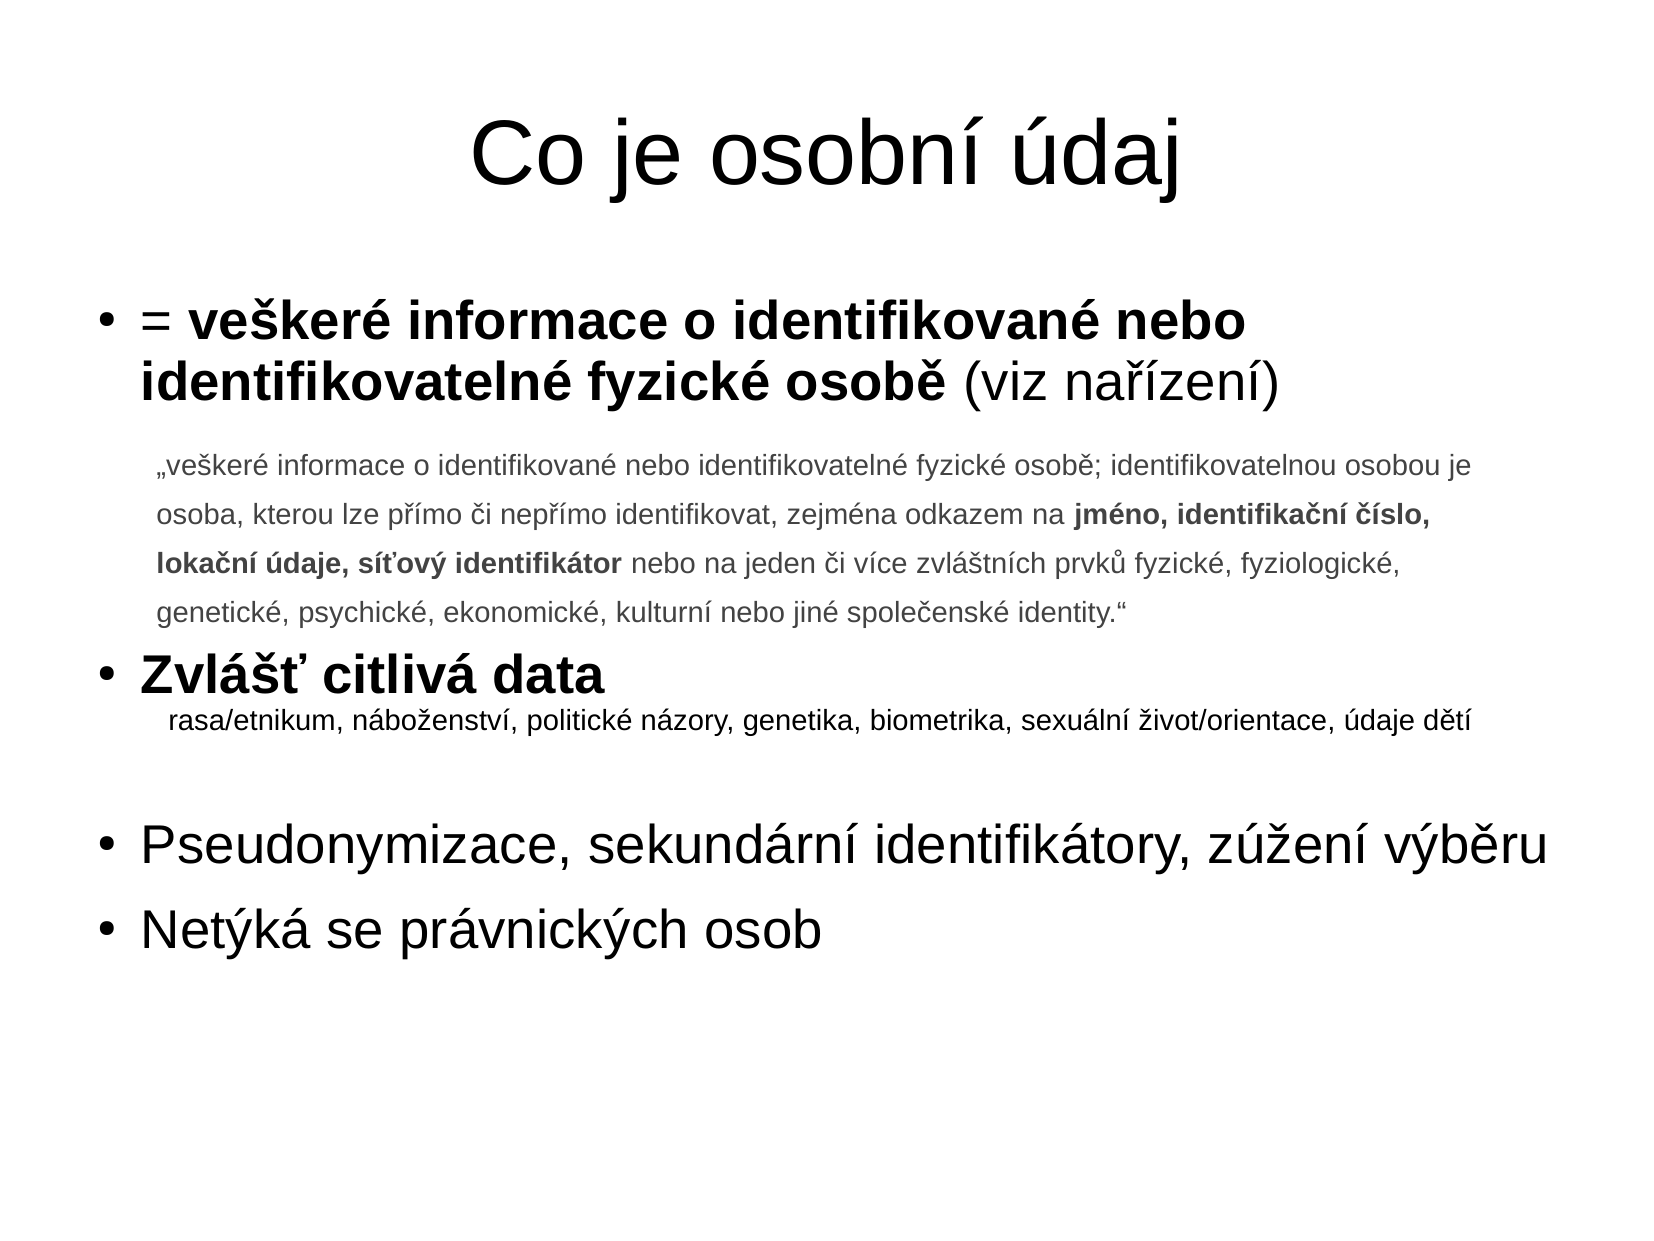

# Co je osobní údaj
= veškeré informace o identifikované nebo identifikovatelné fyzické osobě (viz nařízení)
Zvlášť citlivá data
Pseudonymizace, sekundární identifikátory, zúžení výběru
Netýká se právnických osob
„veškeré informace o identifikované nebo identifikovatelné fyzické osobě; identifikovatelnou osobou je osoba, kterou lze přímo či nepřímo identifikovat, zejména odkazem na jméno, identifikační číslo, lokační údaje, síťový identifikátor nebo na jeden či více zvláštních prvků fyzické, fyziologické, genetické, psychické, ekonomické, kulturní nebo jiné společenské identity.“
rasa/etnikum, náboženství, politické názory, genetika, biometrika, sexuální život/orientace, údaje dětí